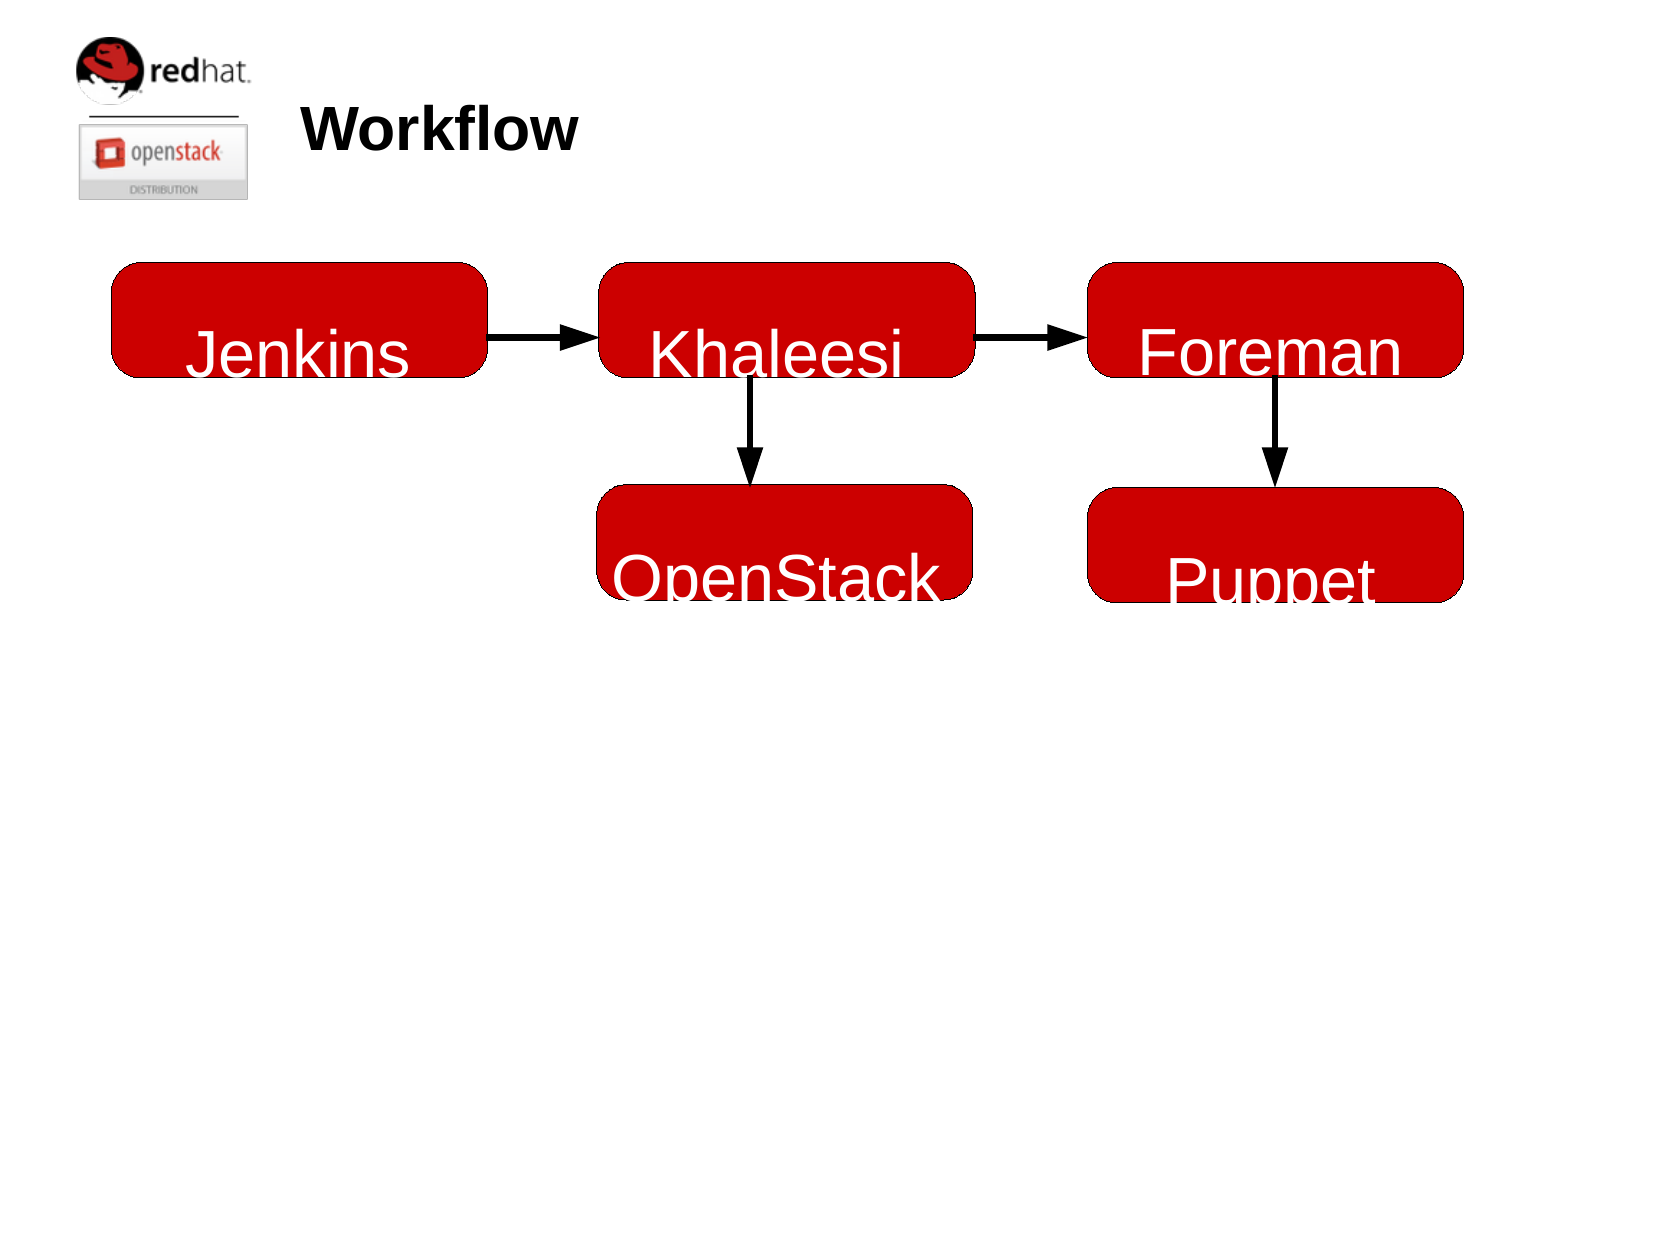

# Workflow
Foreman
Jenkins
Khaleesi
OpenStack
Puppet